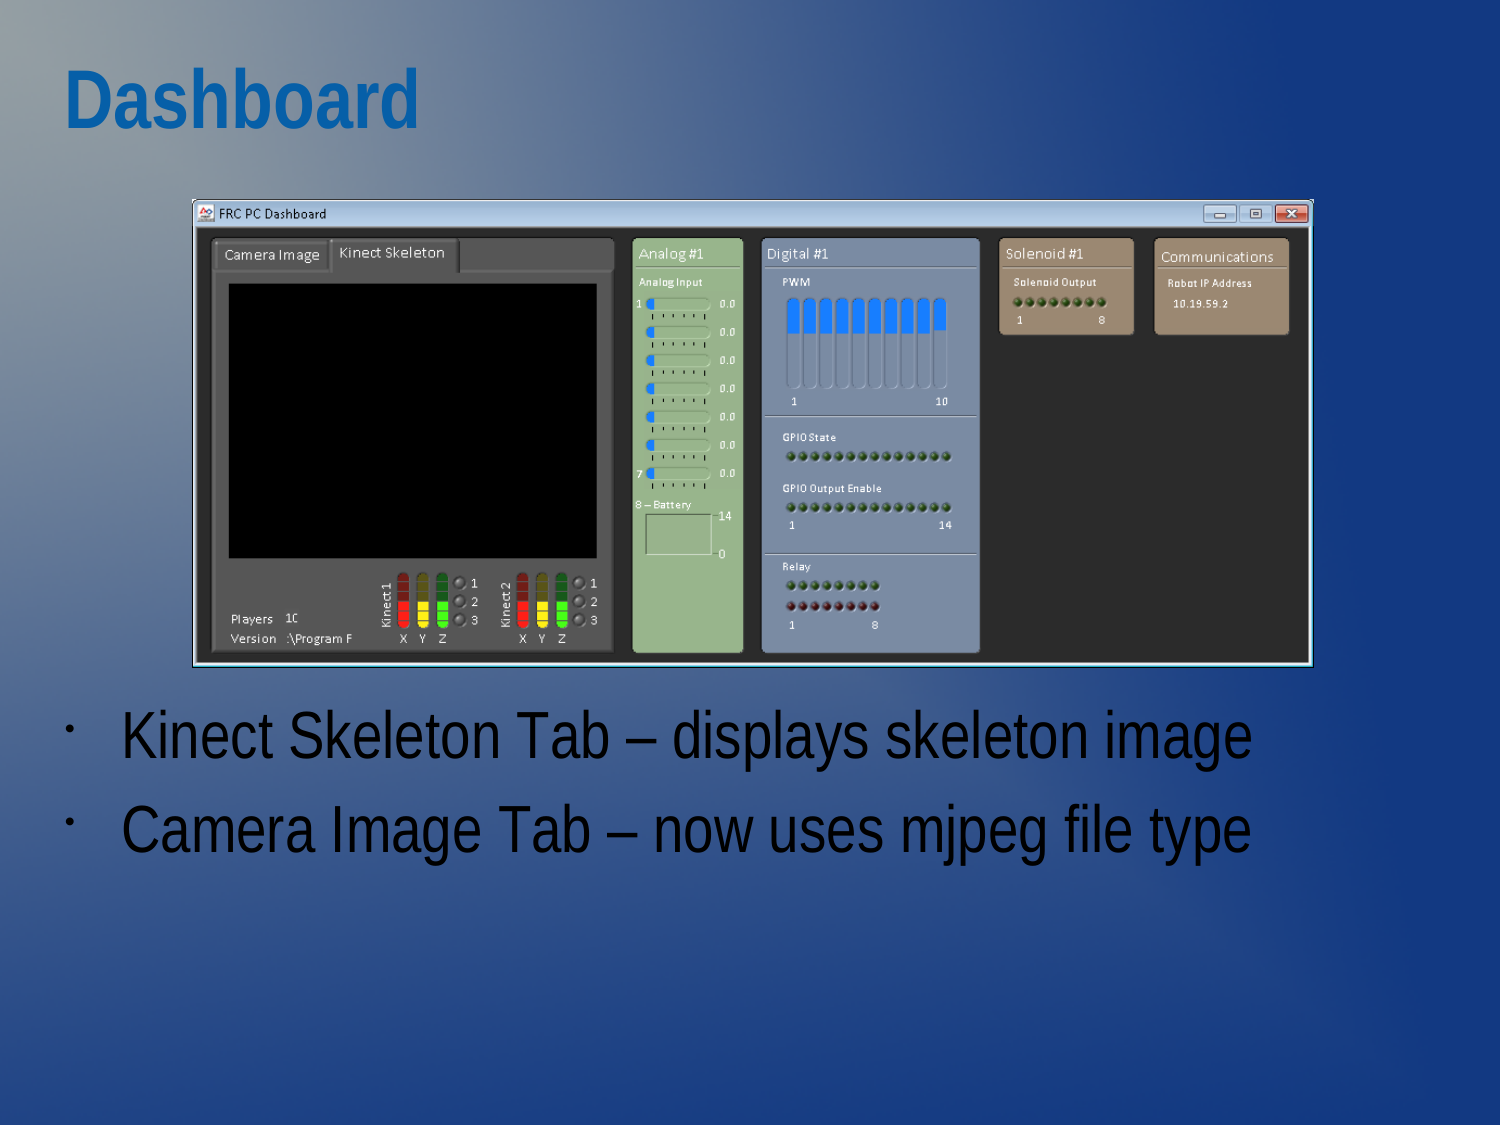

# Dashboard
Kinect Skeleton Tab – displays skeleton image
Camera Image Tab – now uses mjpeg file type